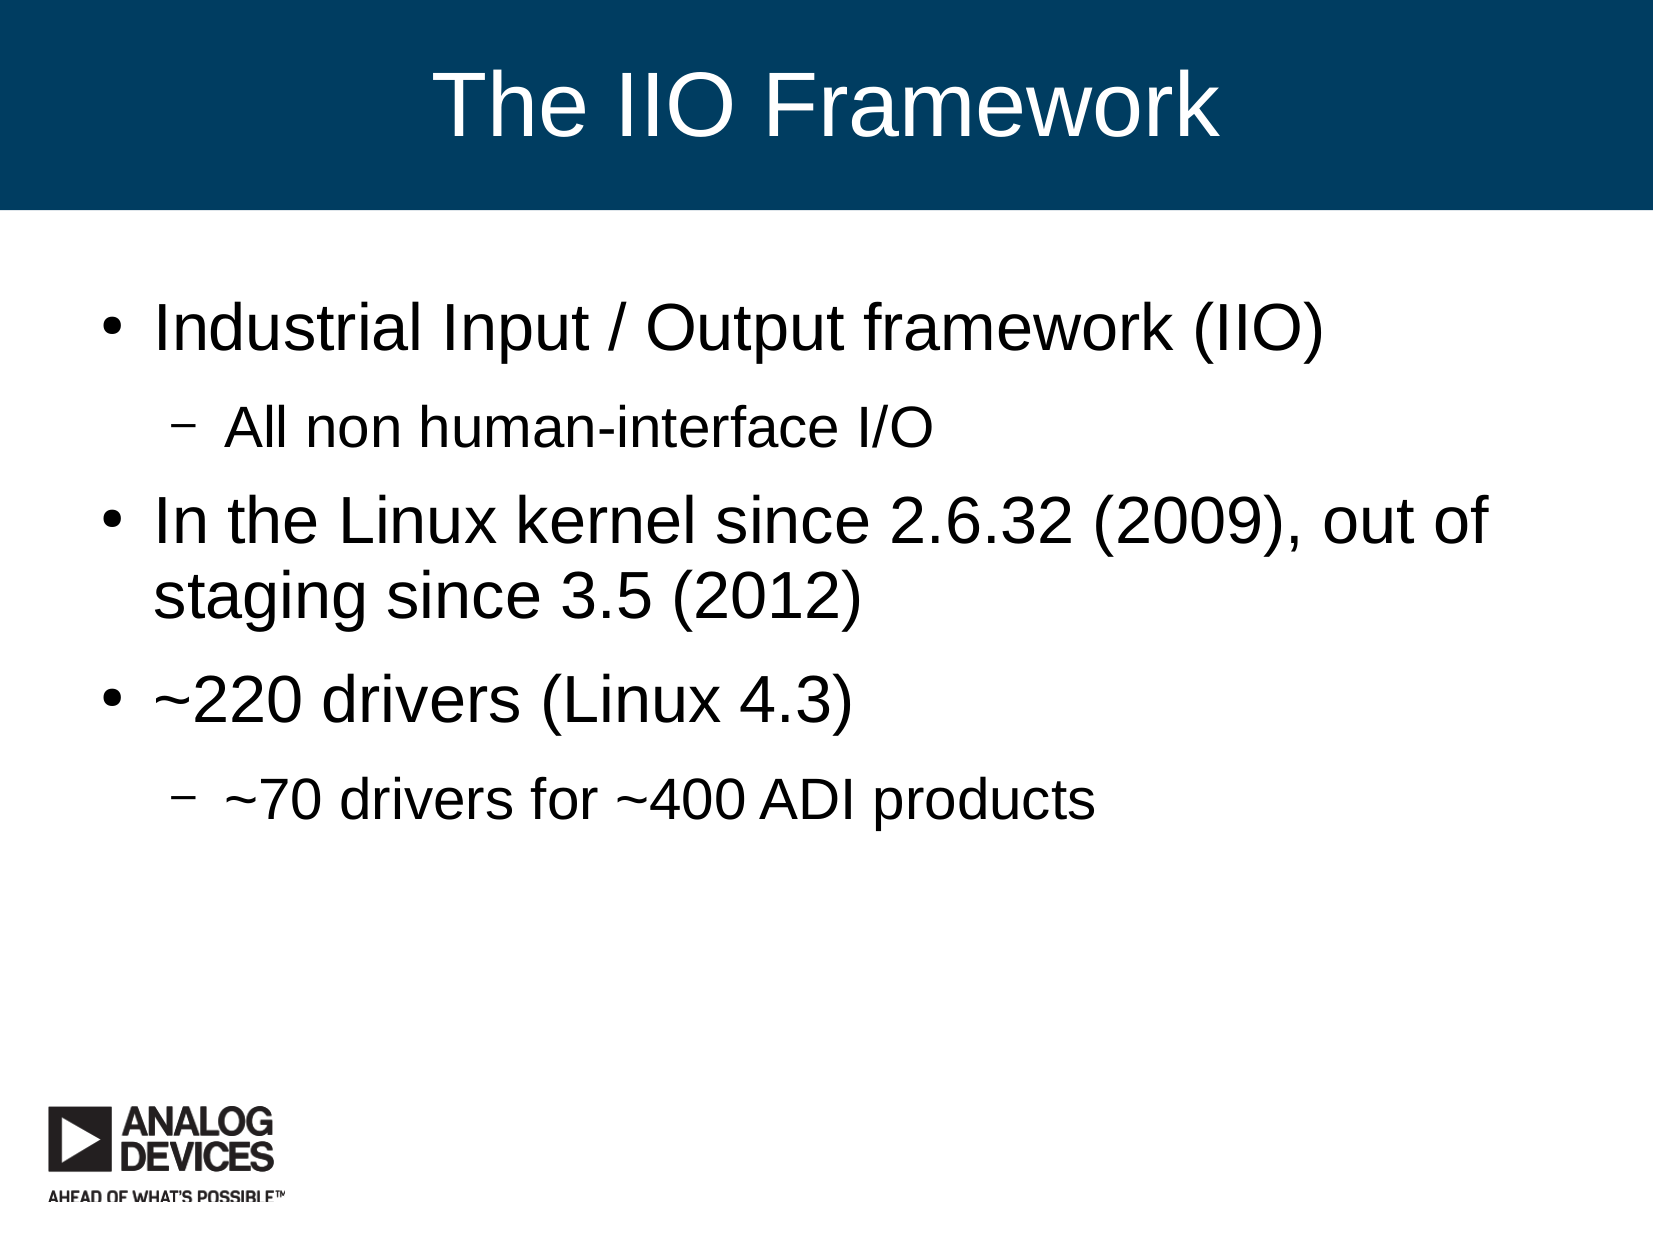

# The IIO Framework
Industrial Input / Output framework (IIO)
All non human-interface I/O
In the Linux kernel since 2.6.32 (2009), out of staging since 3.5 (2012)
~220 drivers (Linux 4.3)
~70 drivers for ~400 ADI products